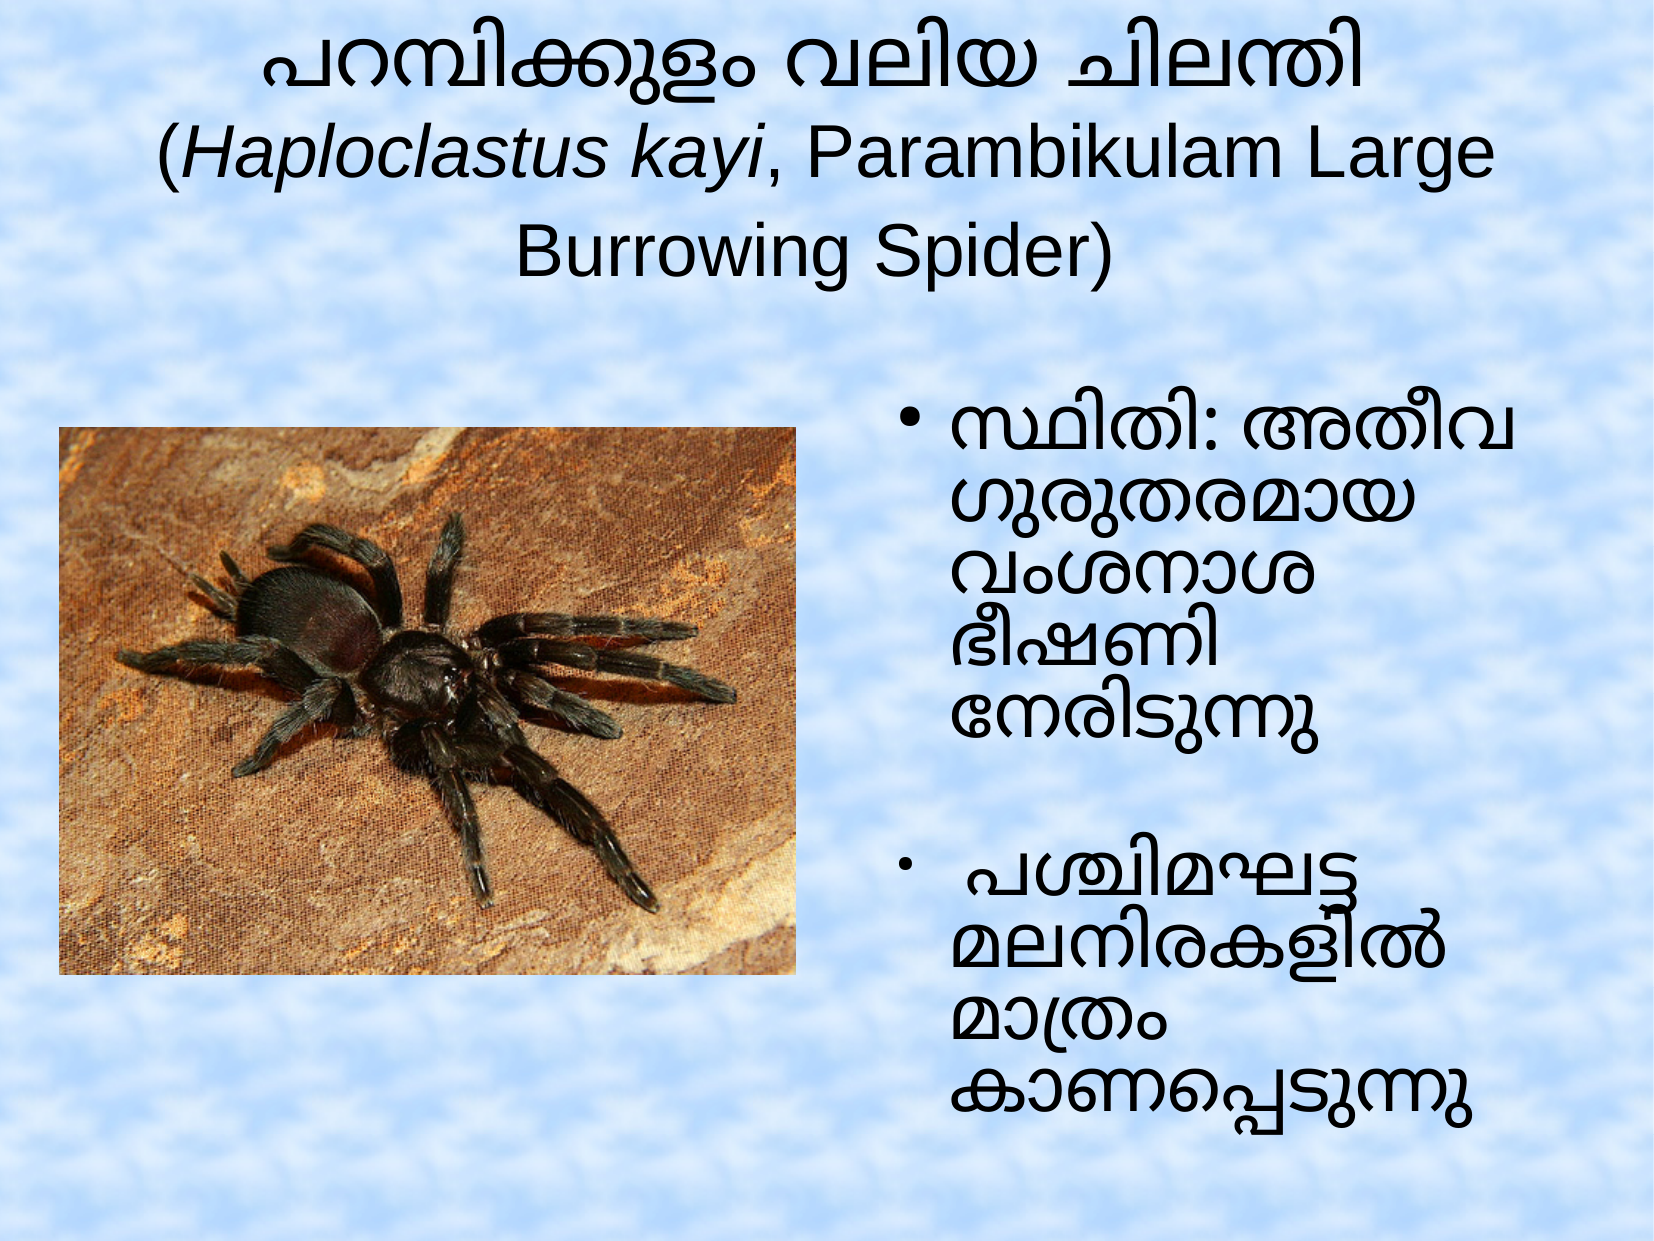

# പറമ്പിക്കുളം വലിയ ചിലന്തി (Haploclastus kayi, Parambikulam Large Burrowing Spider)
സ്ഥിതി: അതീവ ഗുരുതരമായ വംശനാശ ഭീഷണി നേരിടുന്നു
 പശ്ചിമഘട്ട മലനിരകളില്‍ മാത്രം കാണപ്പെടുന്നു